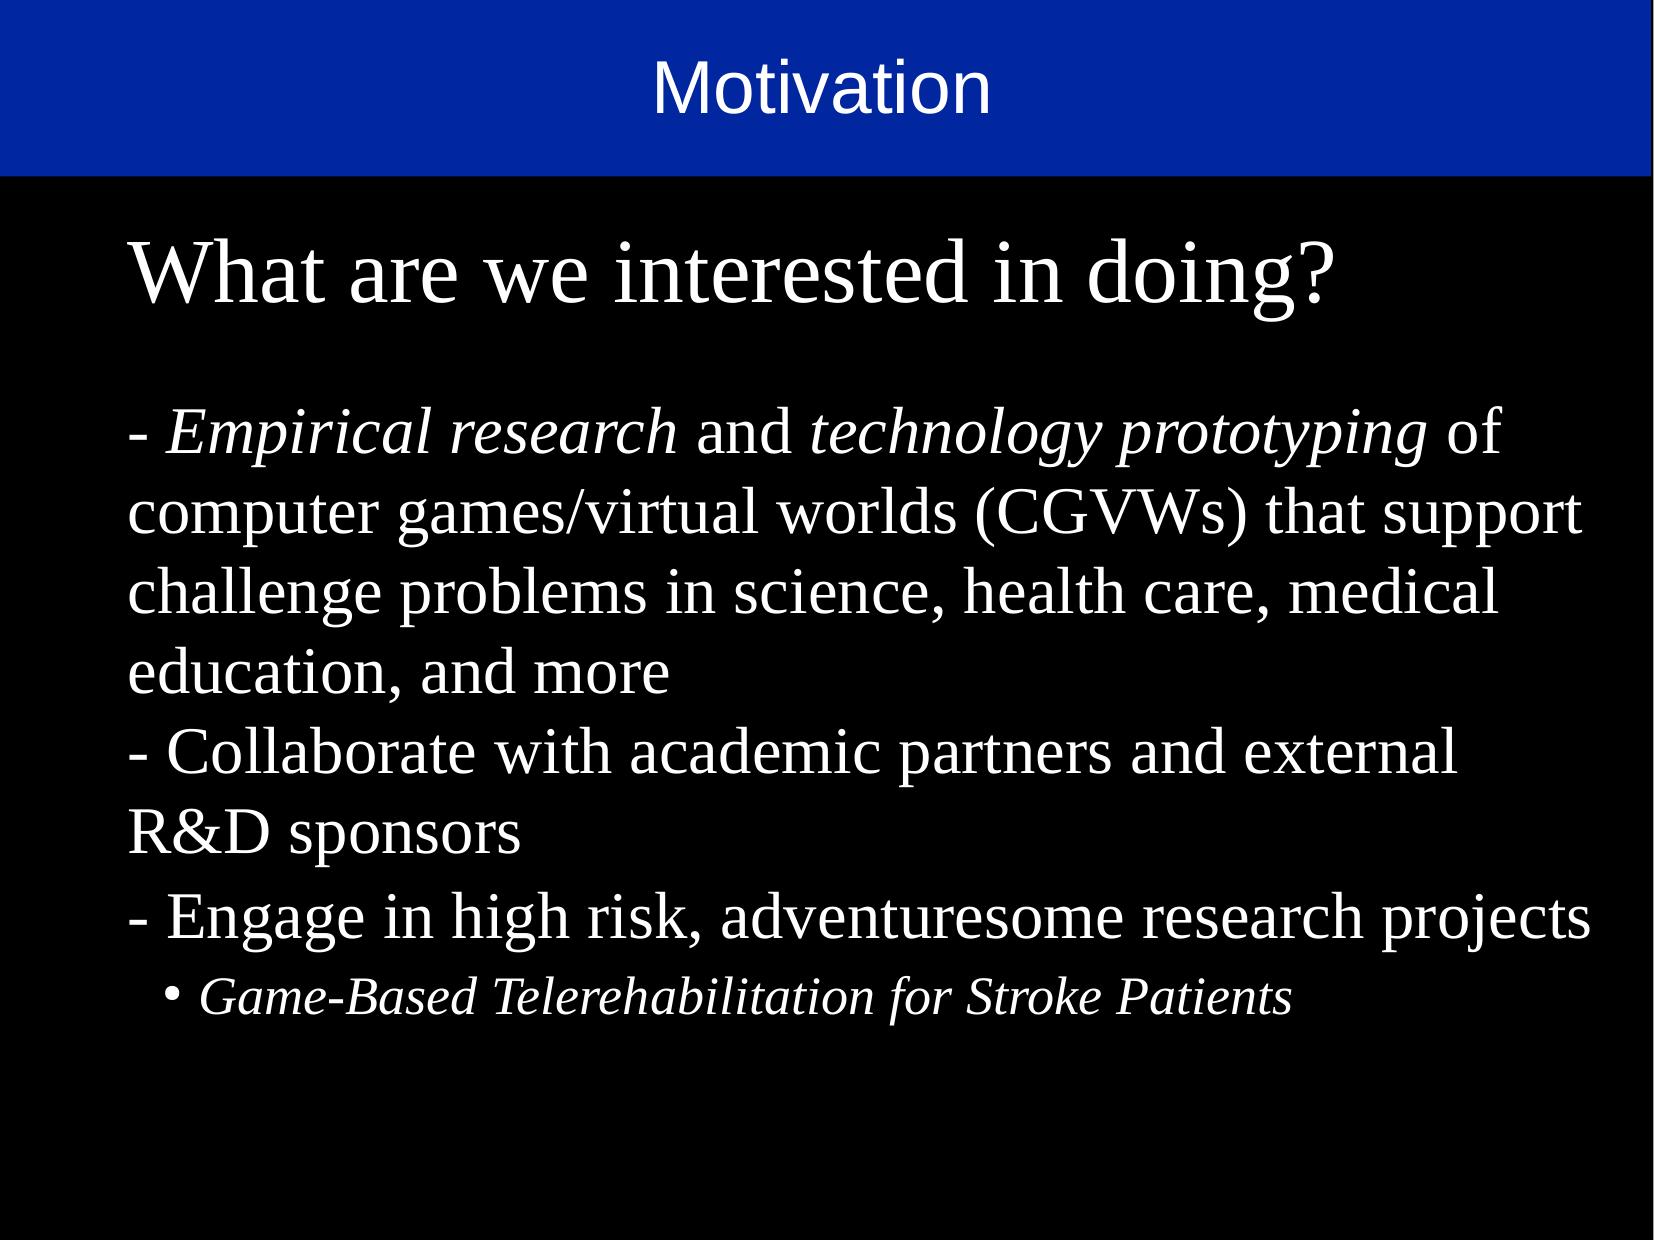

Motivation
What are we interested in doing?
- Empirical research and technology prototyping of computer games/virtual worlds (CGVWs) that support challenge problems in science, health care, medical education, and more
- Collaborate with academic partners and external R&D sponsors
- Engage in high risk, adventuresome research projects
Game-Based Telerehabilitation for Stroke Patients